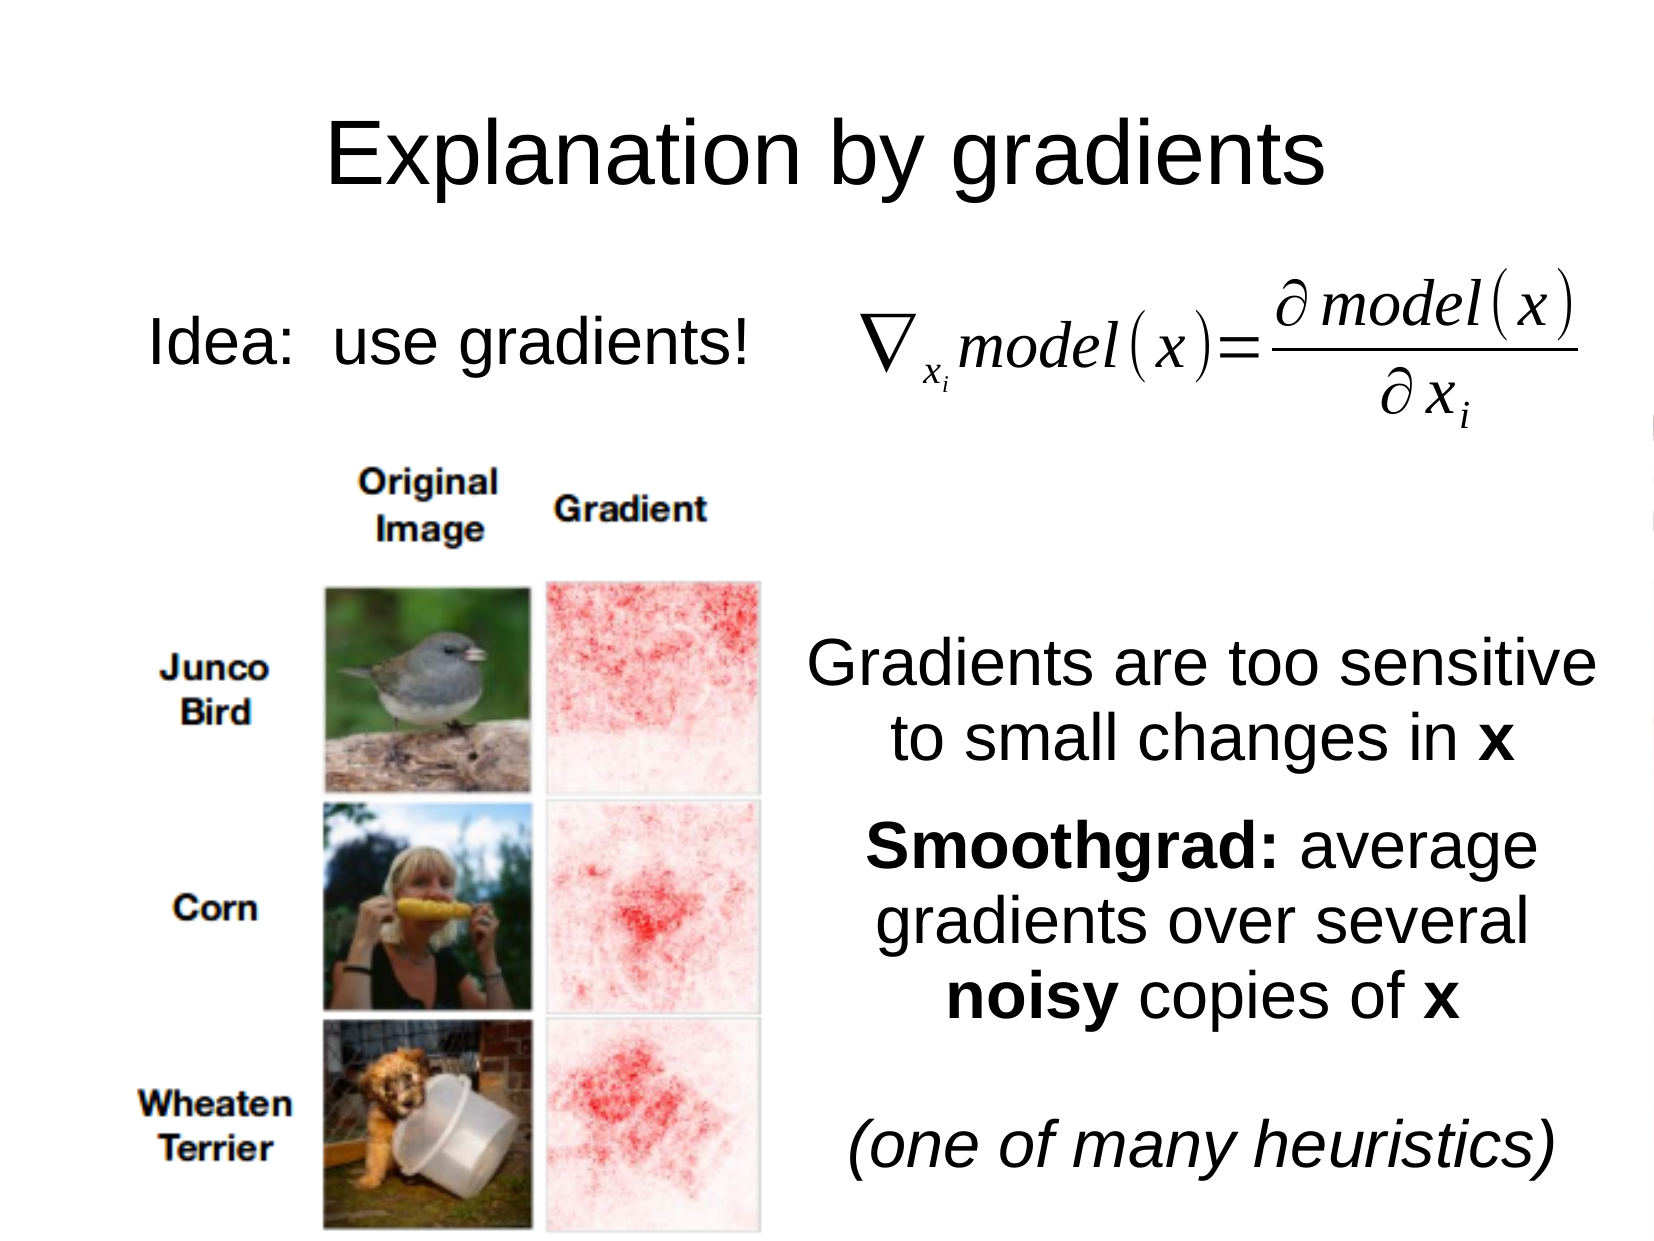

# Explanation by gradients
Idea: use gradients!
Gradients are too sensitive
to small changes in x
Smoothgrad: average gradients over several
noisy copies of x
(one of many heuristics)
20